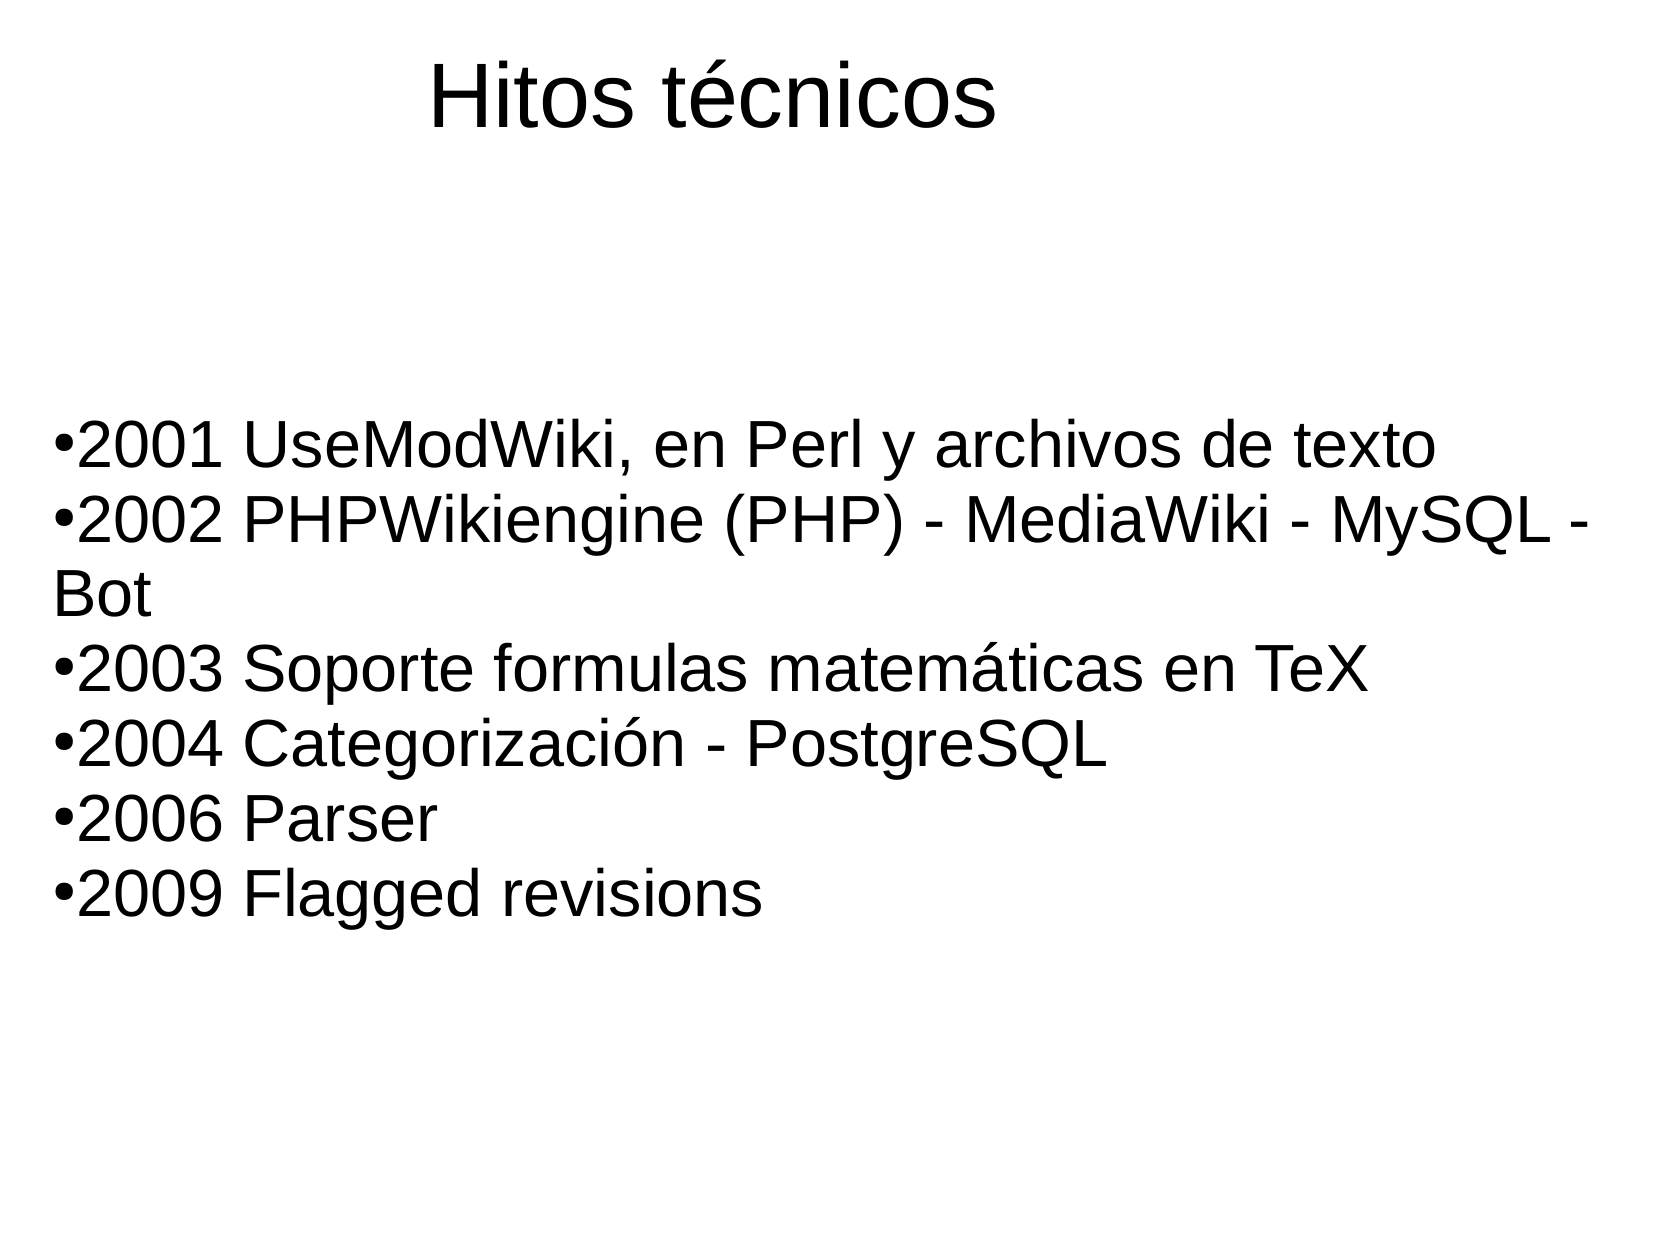

Hitos técnicos
2001 UseModWiki, en Perl y archivos de texto
2002 PHPWikiengine (PHP) - MediaWiki - MySQL - Bot
2003 Soporte formulas matemáticas en TeX
2004 Categorización - PostgreSQL
2006 Parser
2009 Flagged revisions